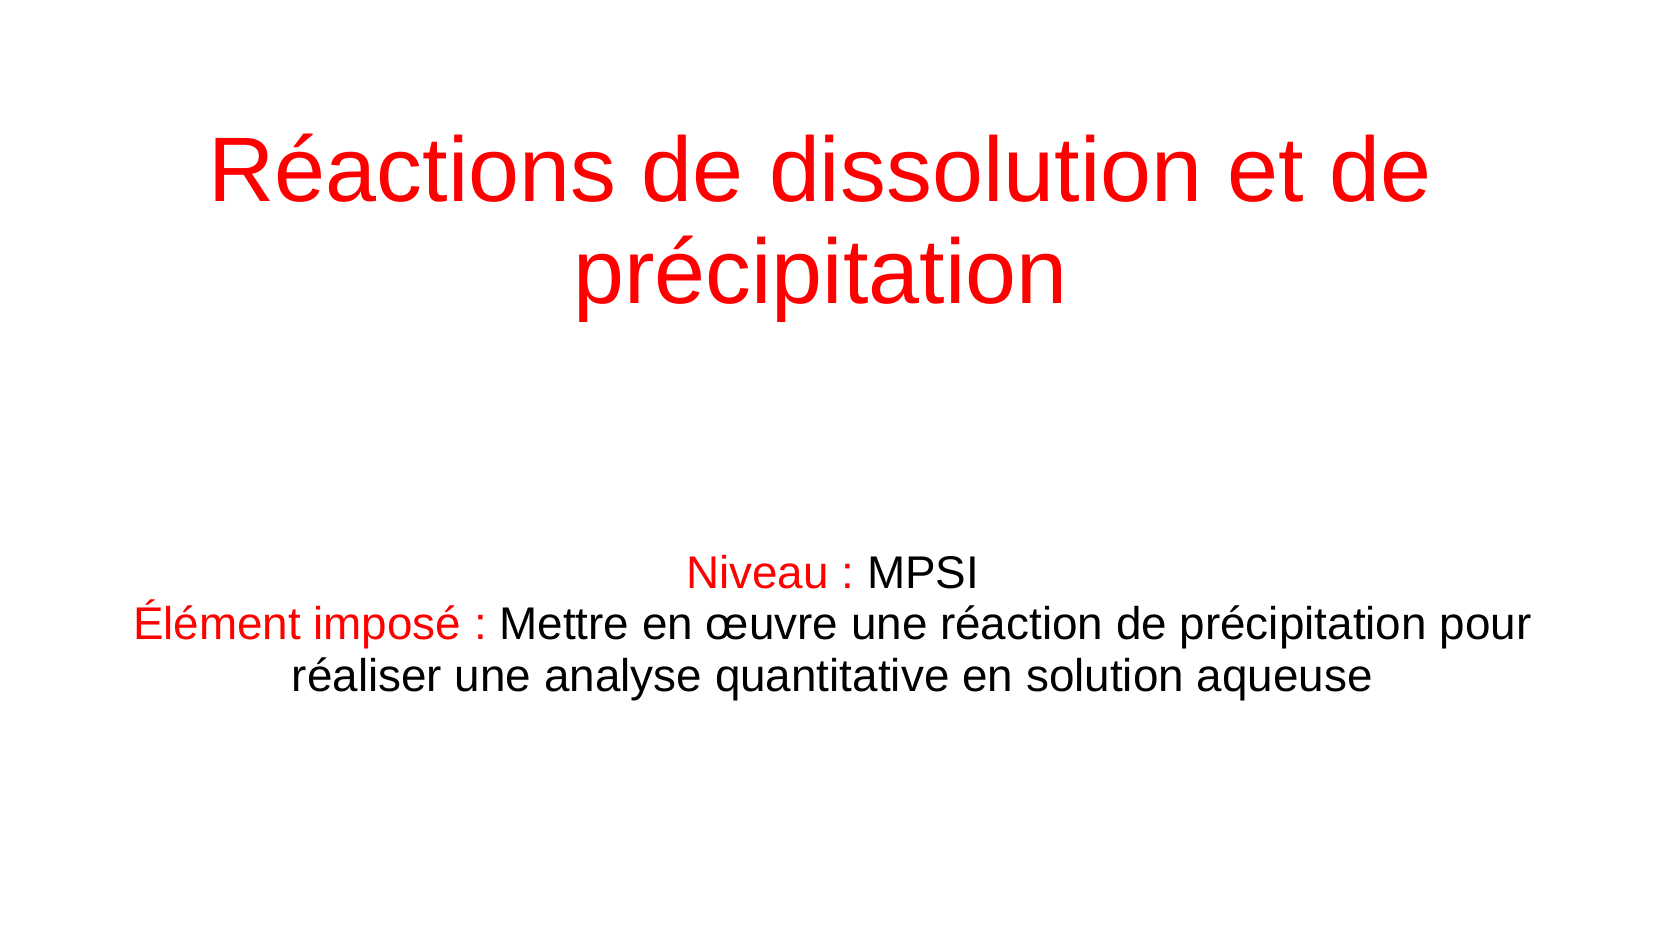

# Réactions de dissolution et de précipitation
Niveau : MPSI
Élément imposé : Mettre en œuvre une réaction de précipitation pour réaliser une analyse quantitative en solution aqueuse